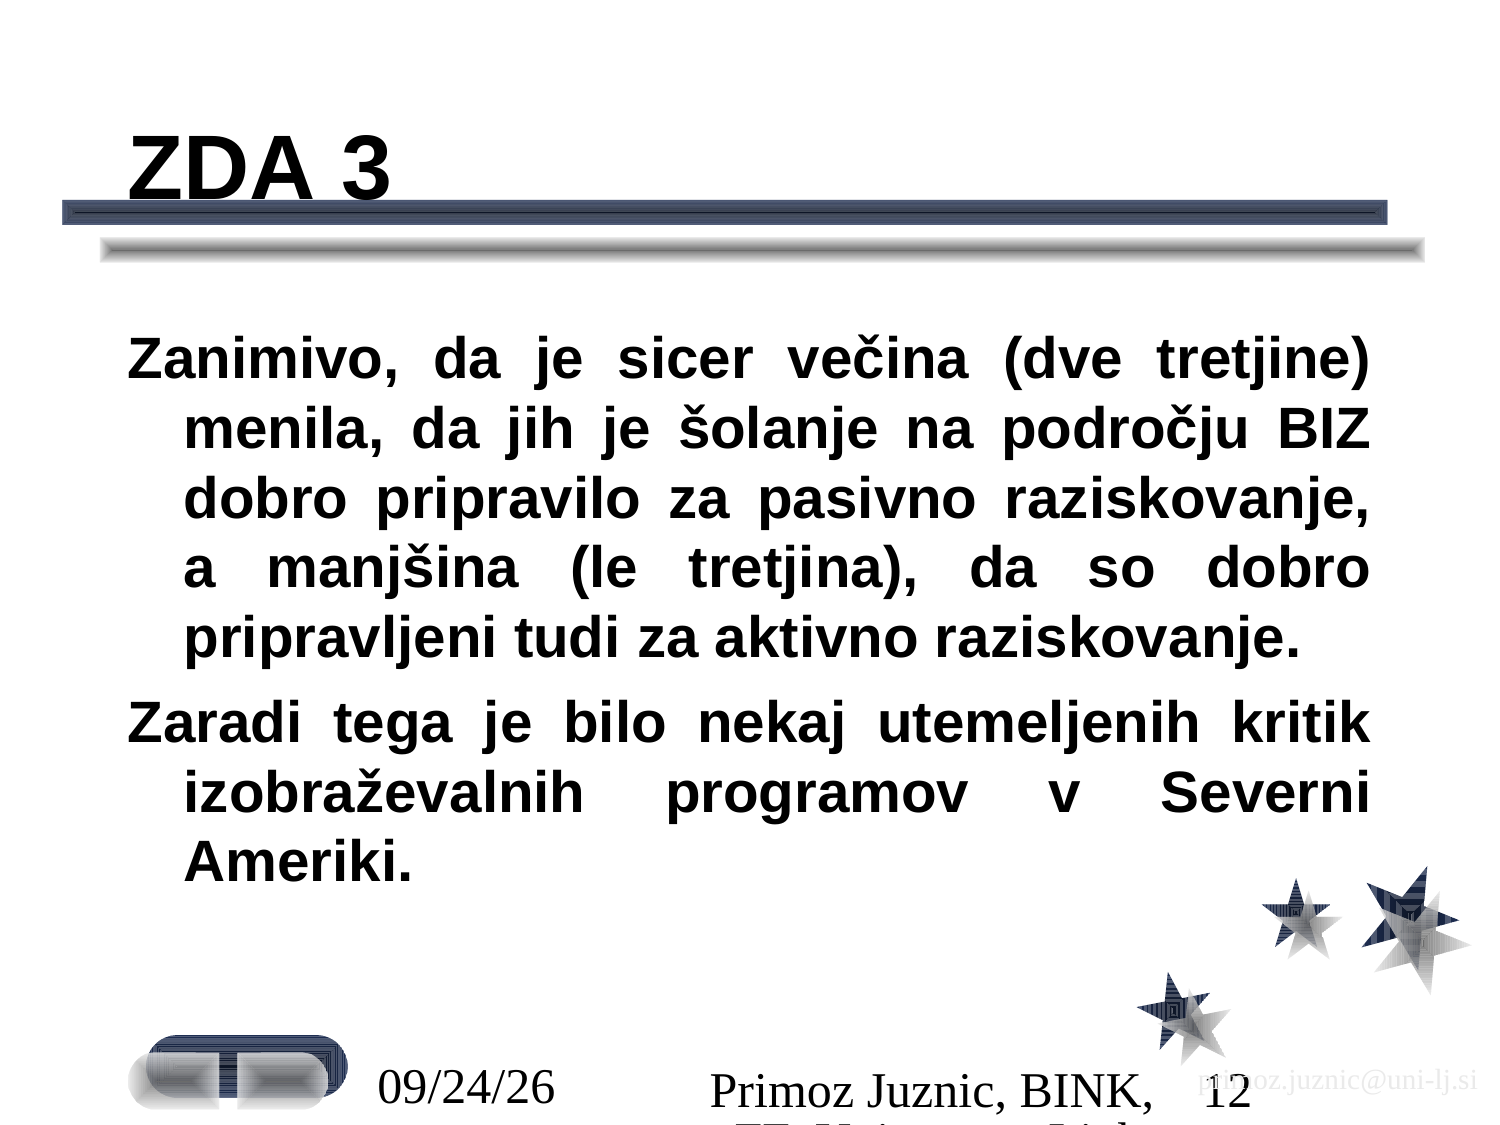

# ZDA 3
Zanimivo, da je sicer večina (dve tretjine) menila, da jih je šolanje na področju BIZ dobro pripravilo za pasivno raziskovanje, a manjšina (le tretjina), da so dobro pripravljeni tudi za aktivno raziskovanje.
Zaradi tega je bilo nekaj utemeljenih kritik izobraževalnih programov v Severni Ameriki.
Primoz Juznic, BINK, FF, Univerza v Ljubljani
12